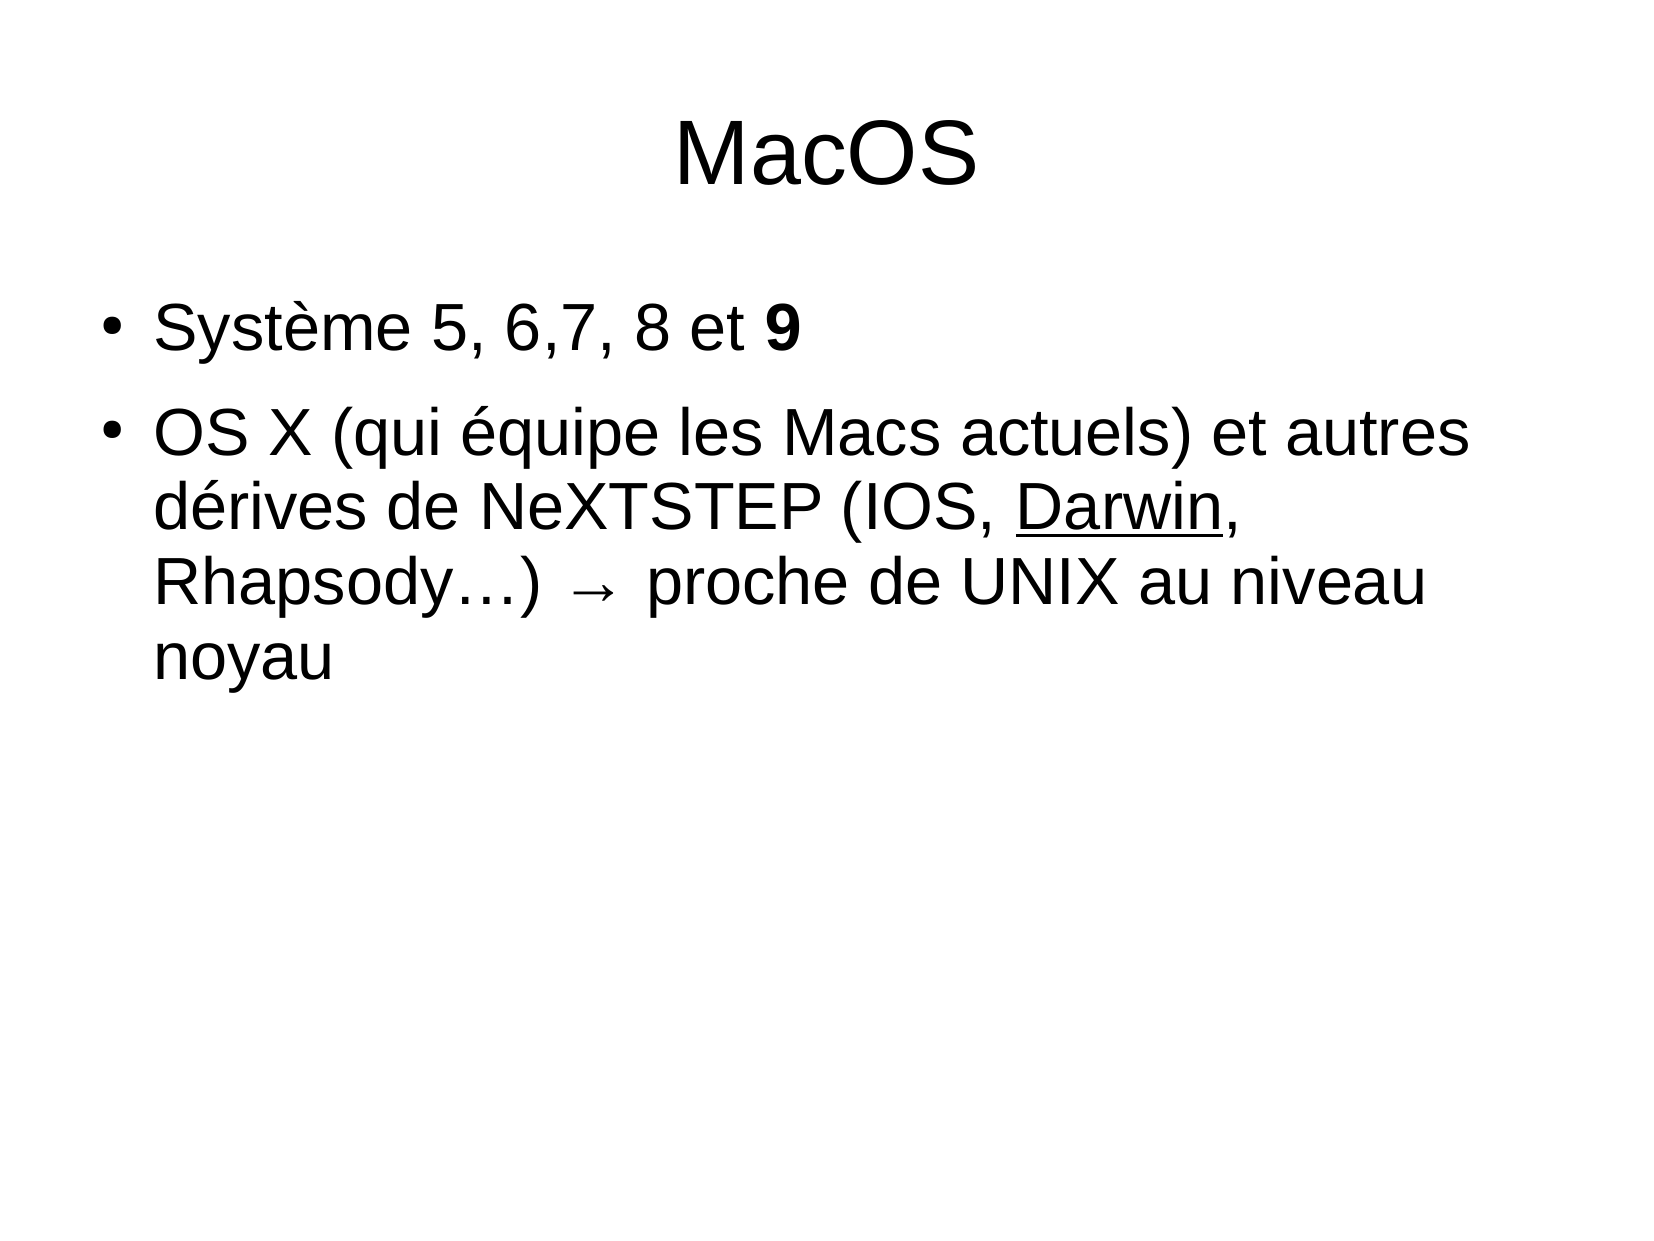

# MacOS
Système 5, 6,7, 8 et 9
OS X (qui équipe les Macs actuels) et autres dérives de NeXTSTEP (IOS, Darwin, Rhapsody…) → proche de UNIX au niveau noyau